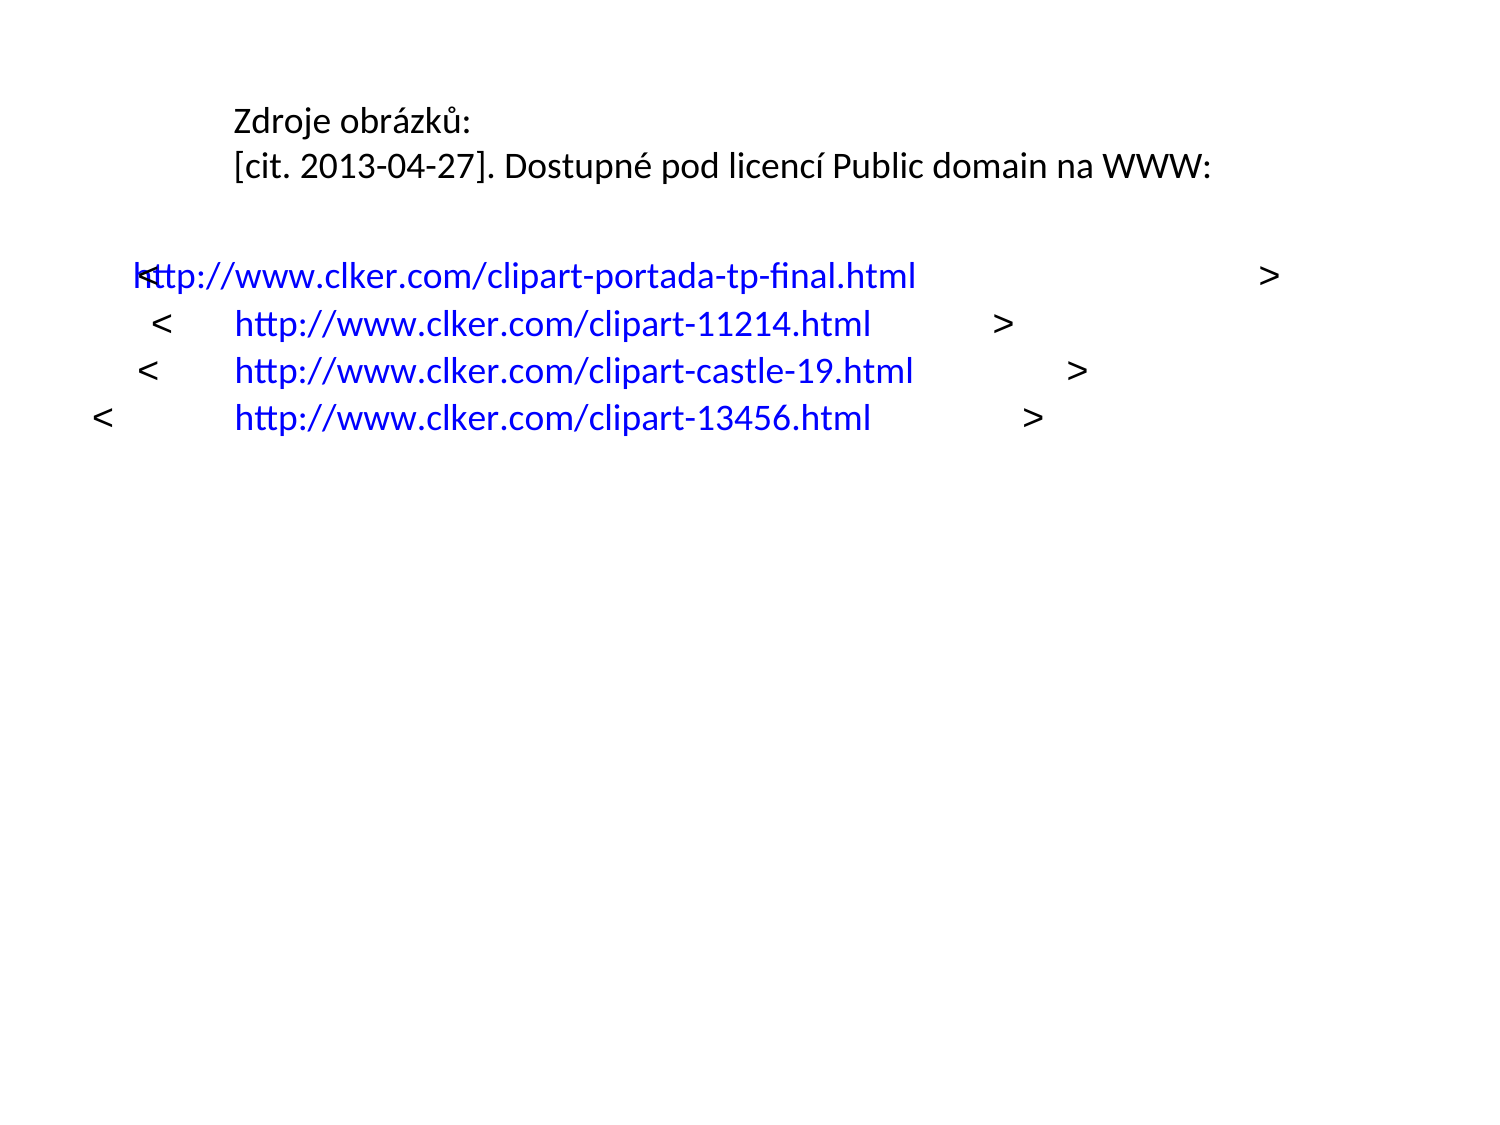

Zdroje obrázků:
[cit. 2013-04-27]. Dostupné pod licencí Public domain na WWW:
http://www.clker.com/clipart-portada-tp-final.html
<
>
<
http://www.clker.com/clipart-11214.html
>
<
http://www.clker.com/clipart-castle-19.html
>
<
http://www.clker.com/clipart-13456.html
>